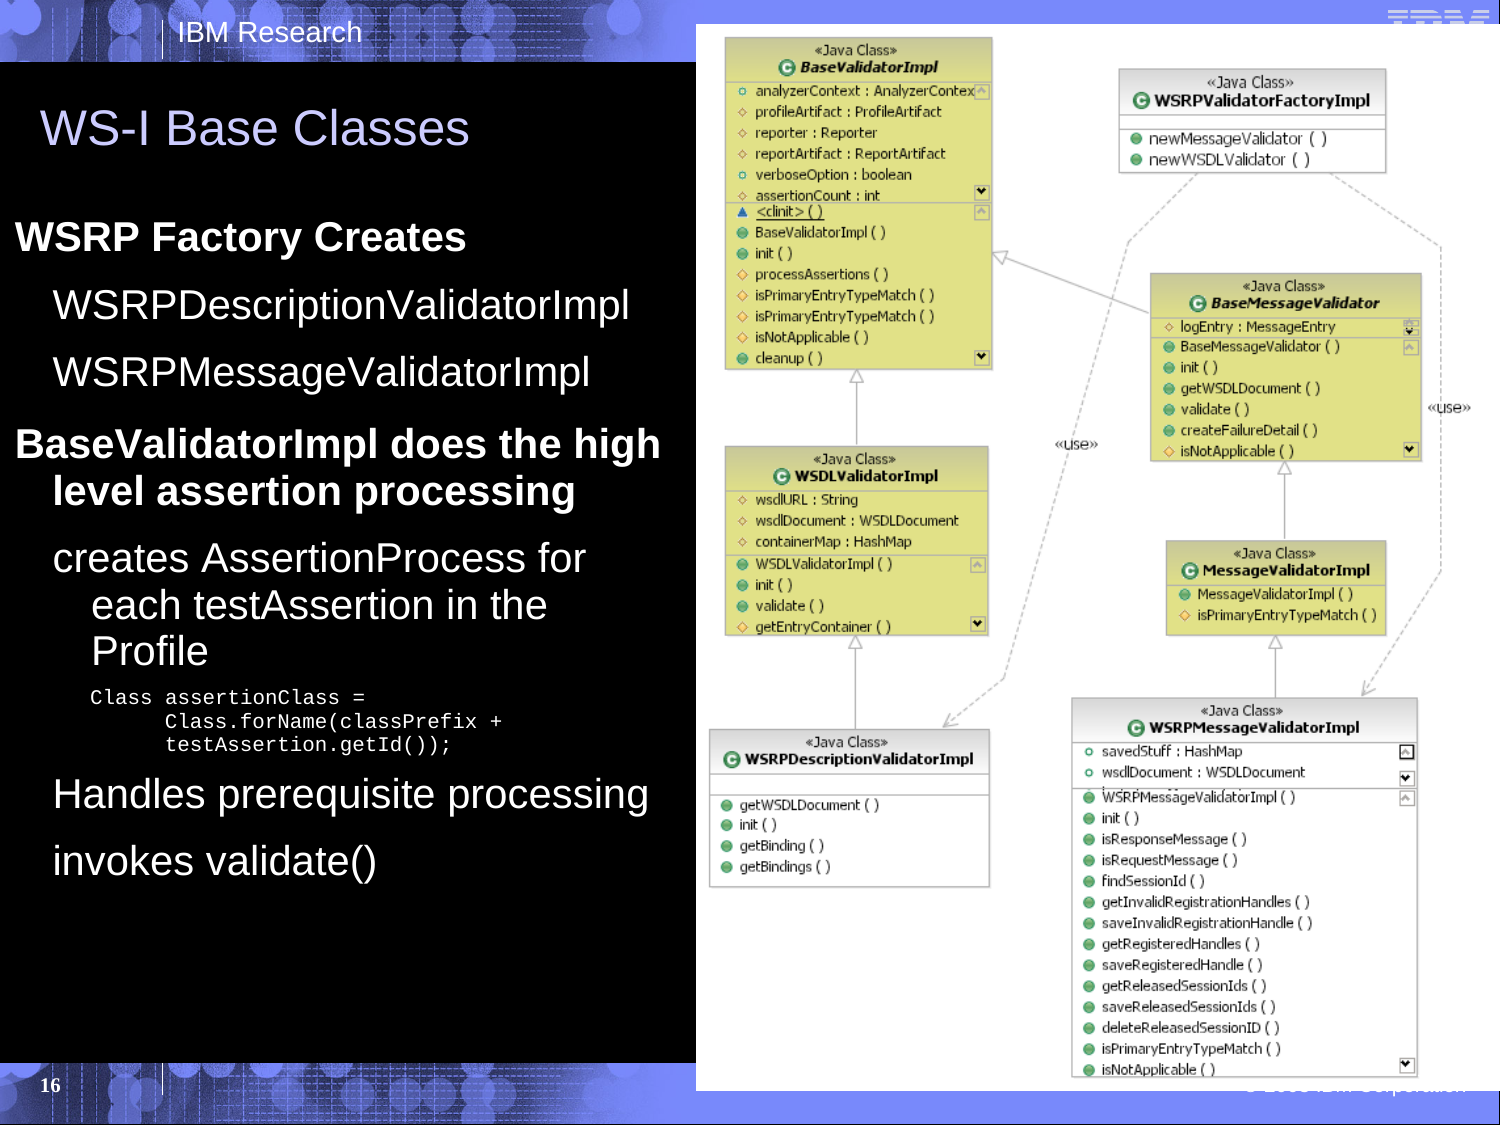

# WS-I Base Classes
WSRP Factory Creates
WSRPDescriptionValidatorImpl
WSRPMessageValidatorImpl
BaseValidatorImpl does the high level assertion processing
creates AssertionProcess for each testAssertion in the Profile
Class assertionClass = Class.forName(classPrefix + testAssertion.getId());
Handles prerequisite processing
invokes validate()
16